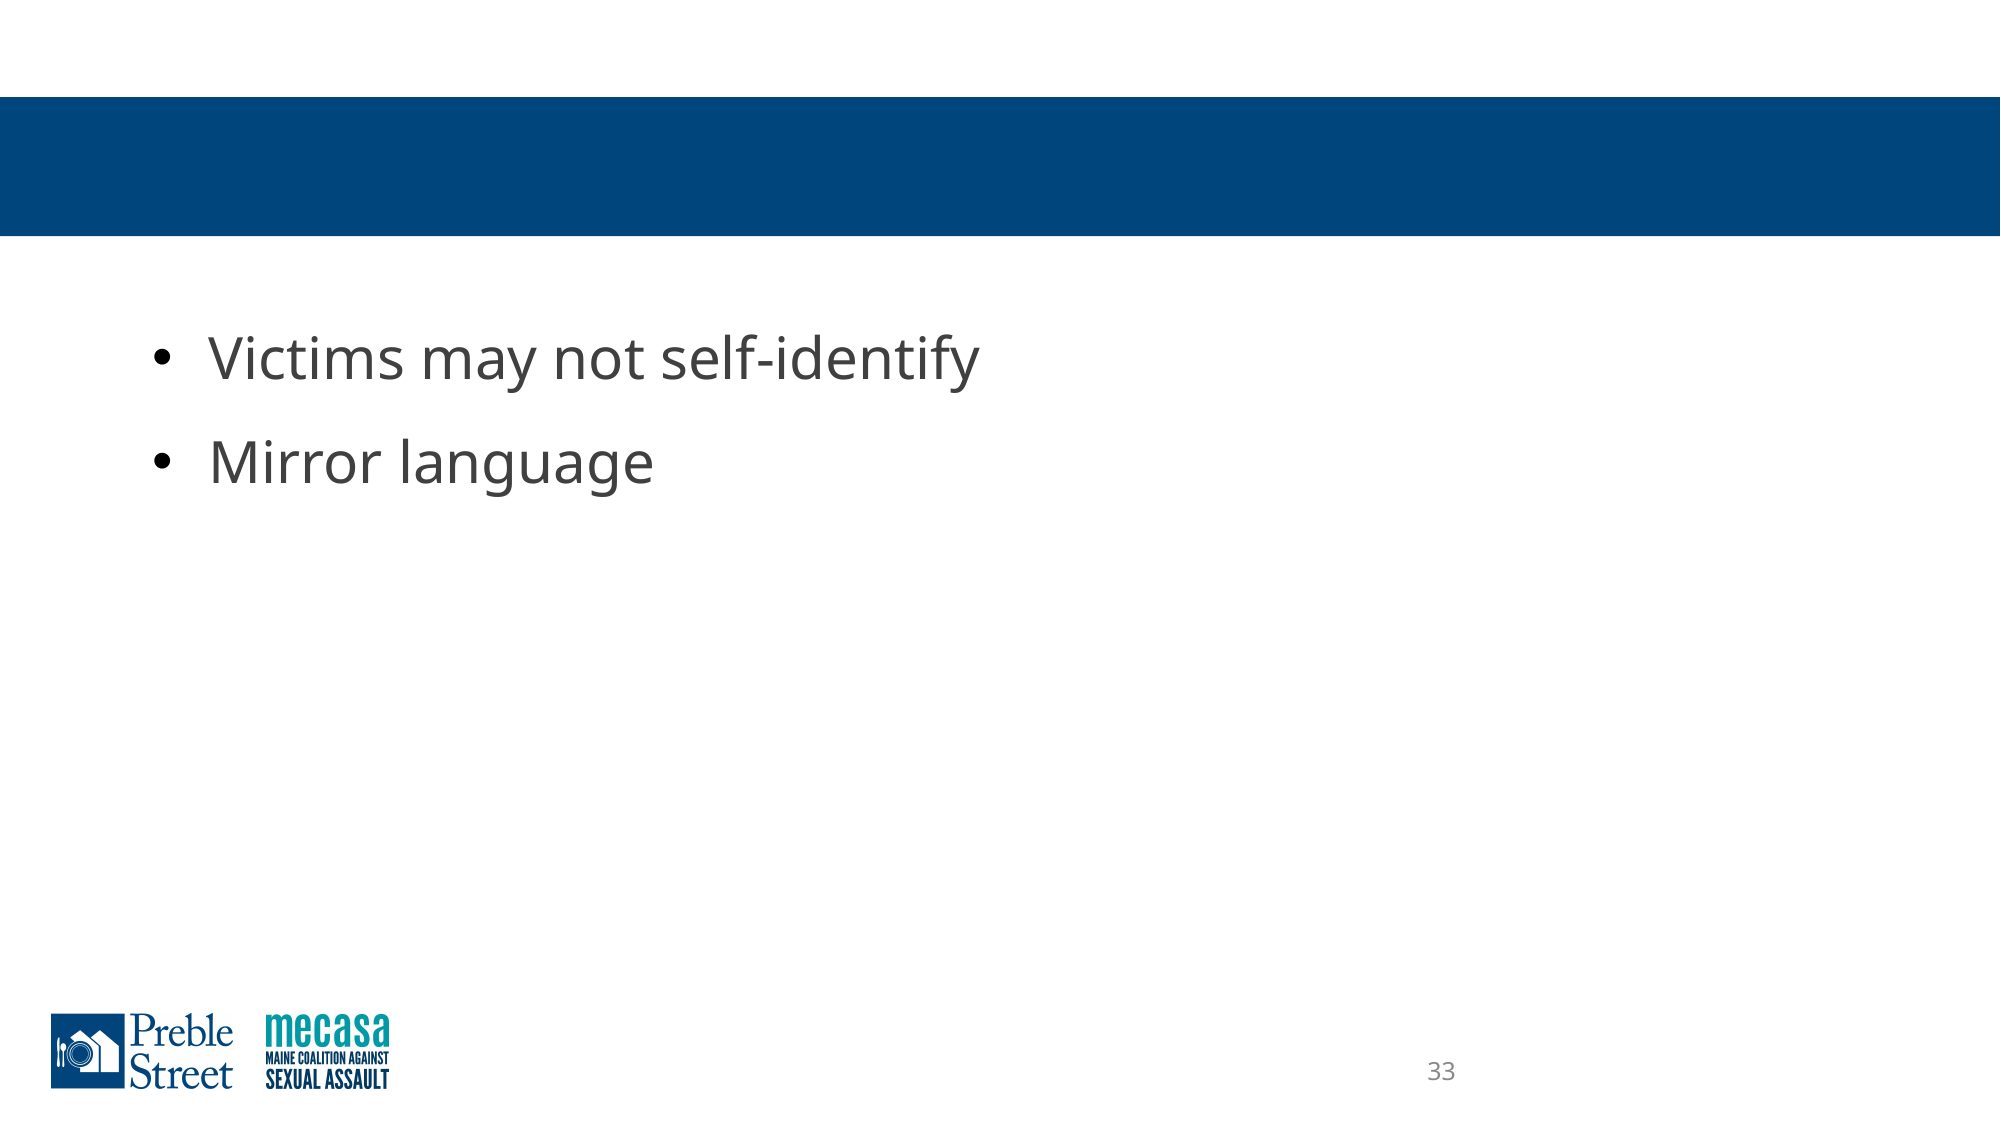

# Victims may not self-identify
Mirror language
33